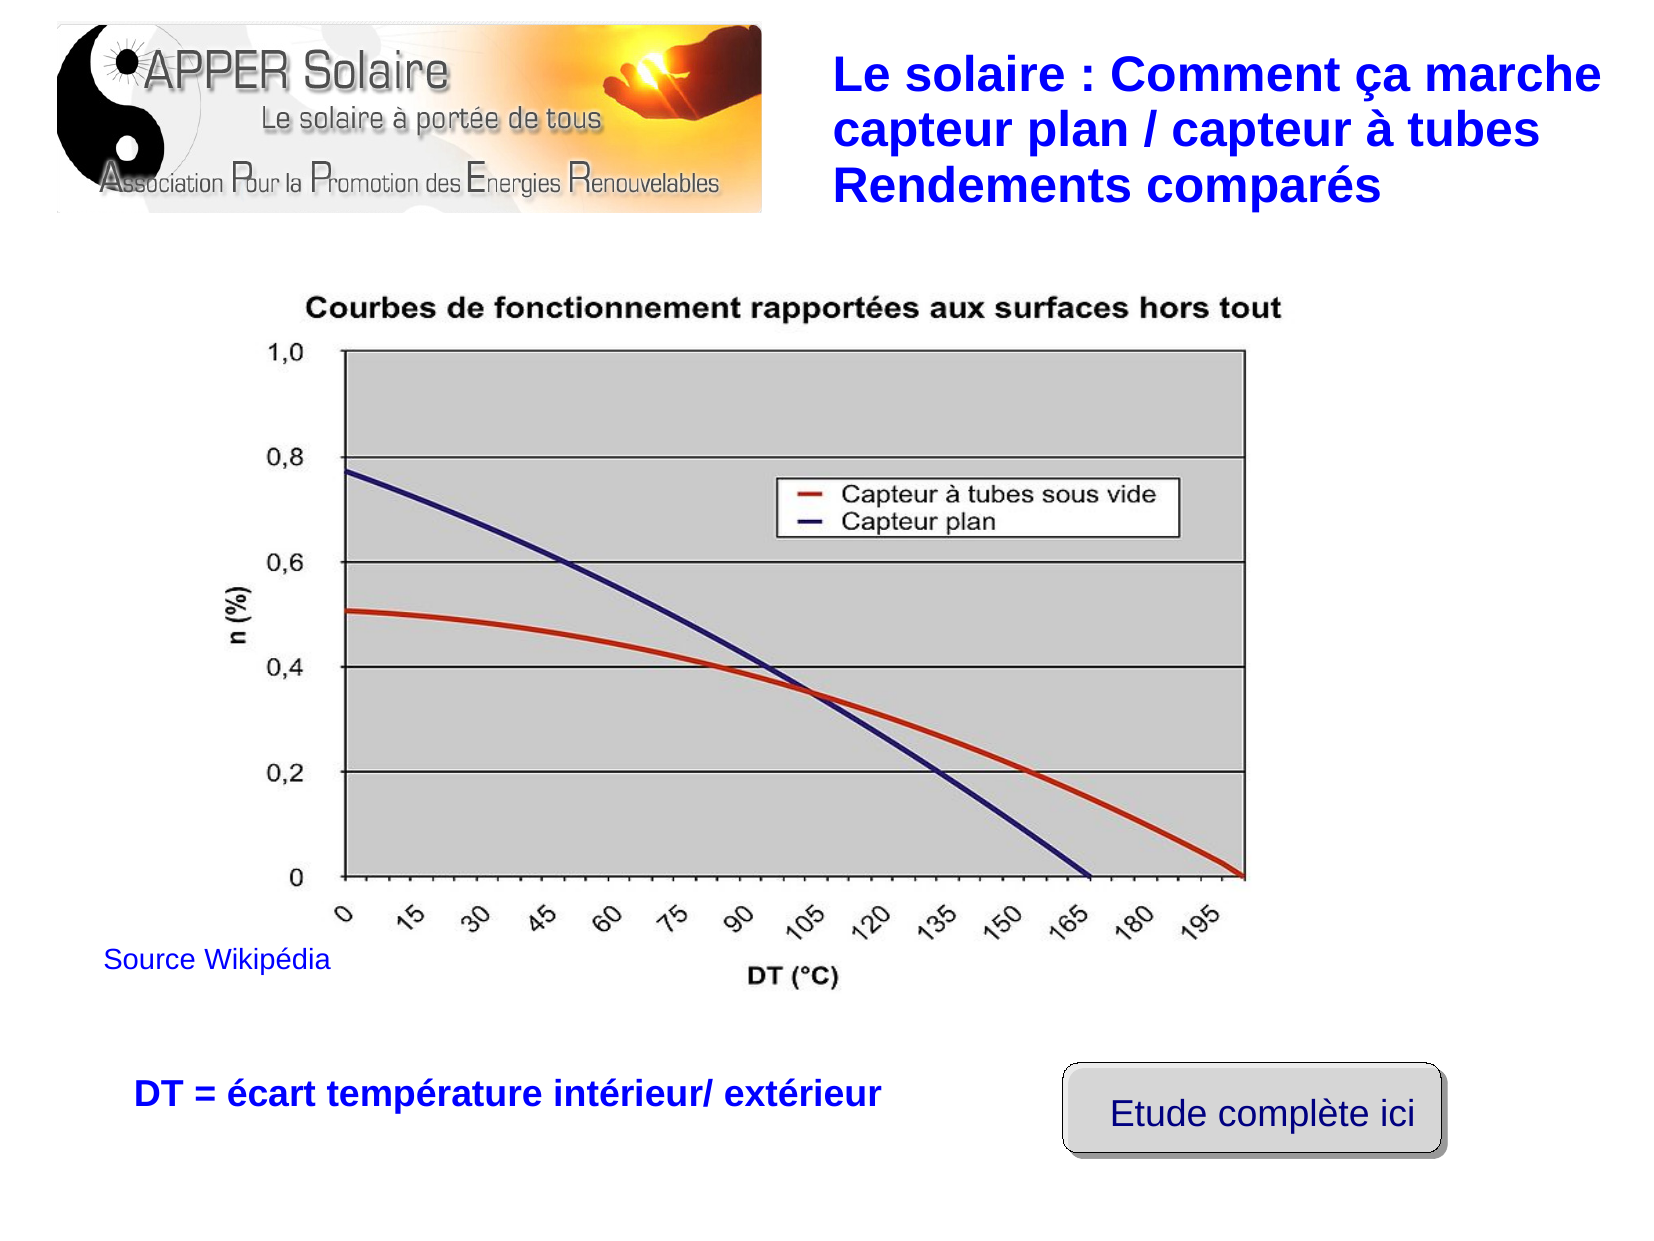

Le solaire : Comment ça marche
capteur plan / capteur à tubes
Rendements comparés
#
Source Wikipédia
DT = écart température intérieur/ extérieur
Etude complète ici